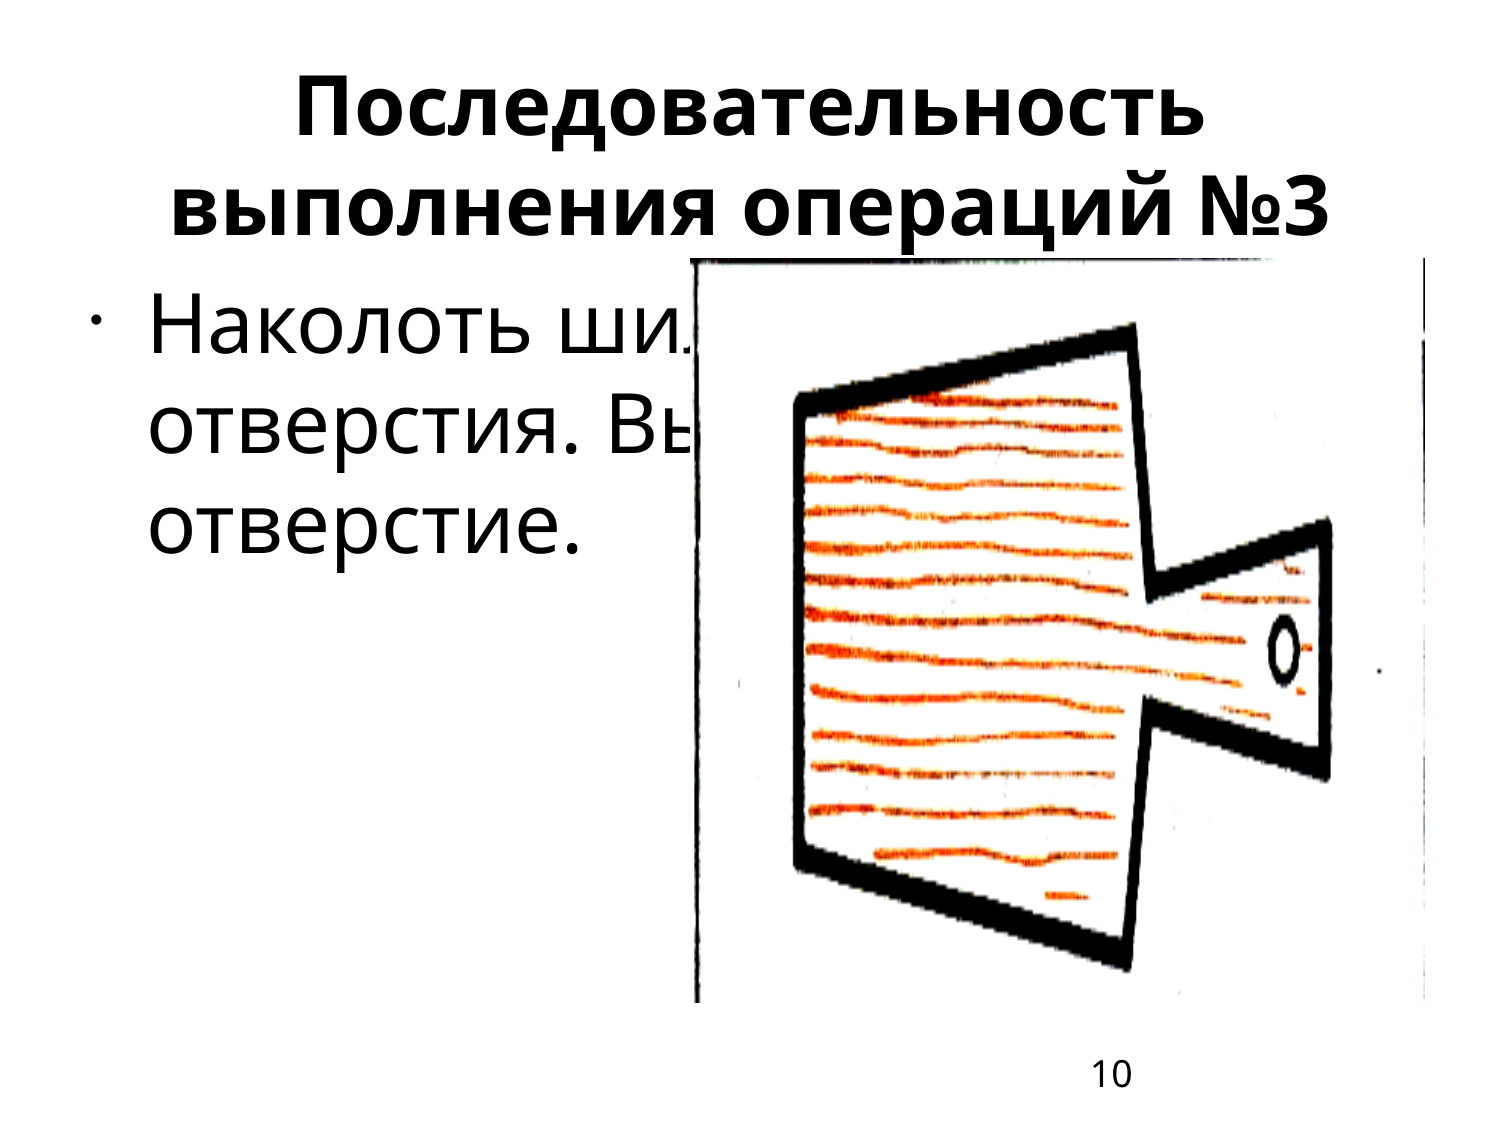

# Последовательность выполнения операций №3
Наколоть шилом центр отверстия. Высверлить отверстие.